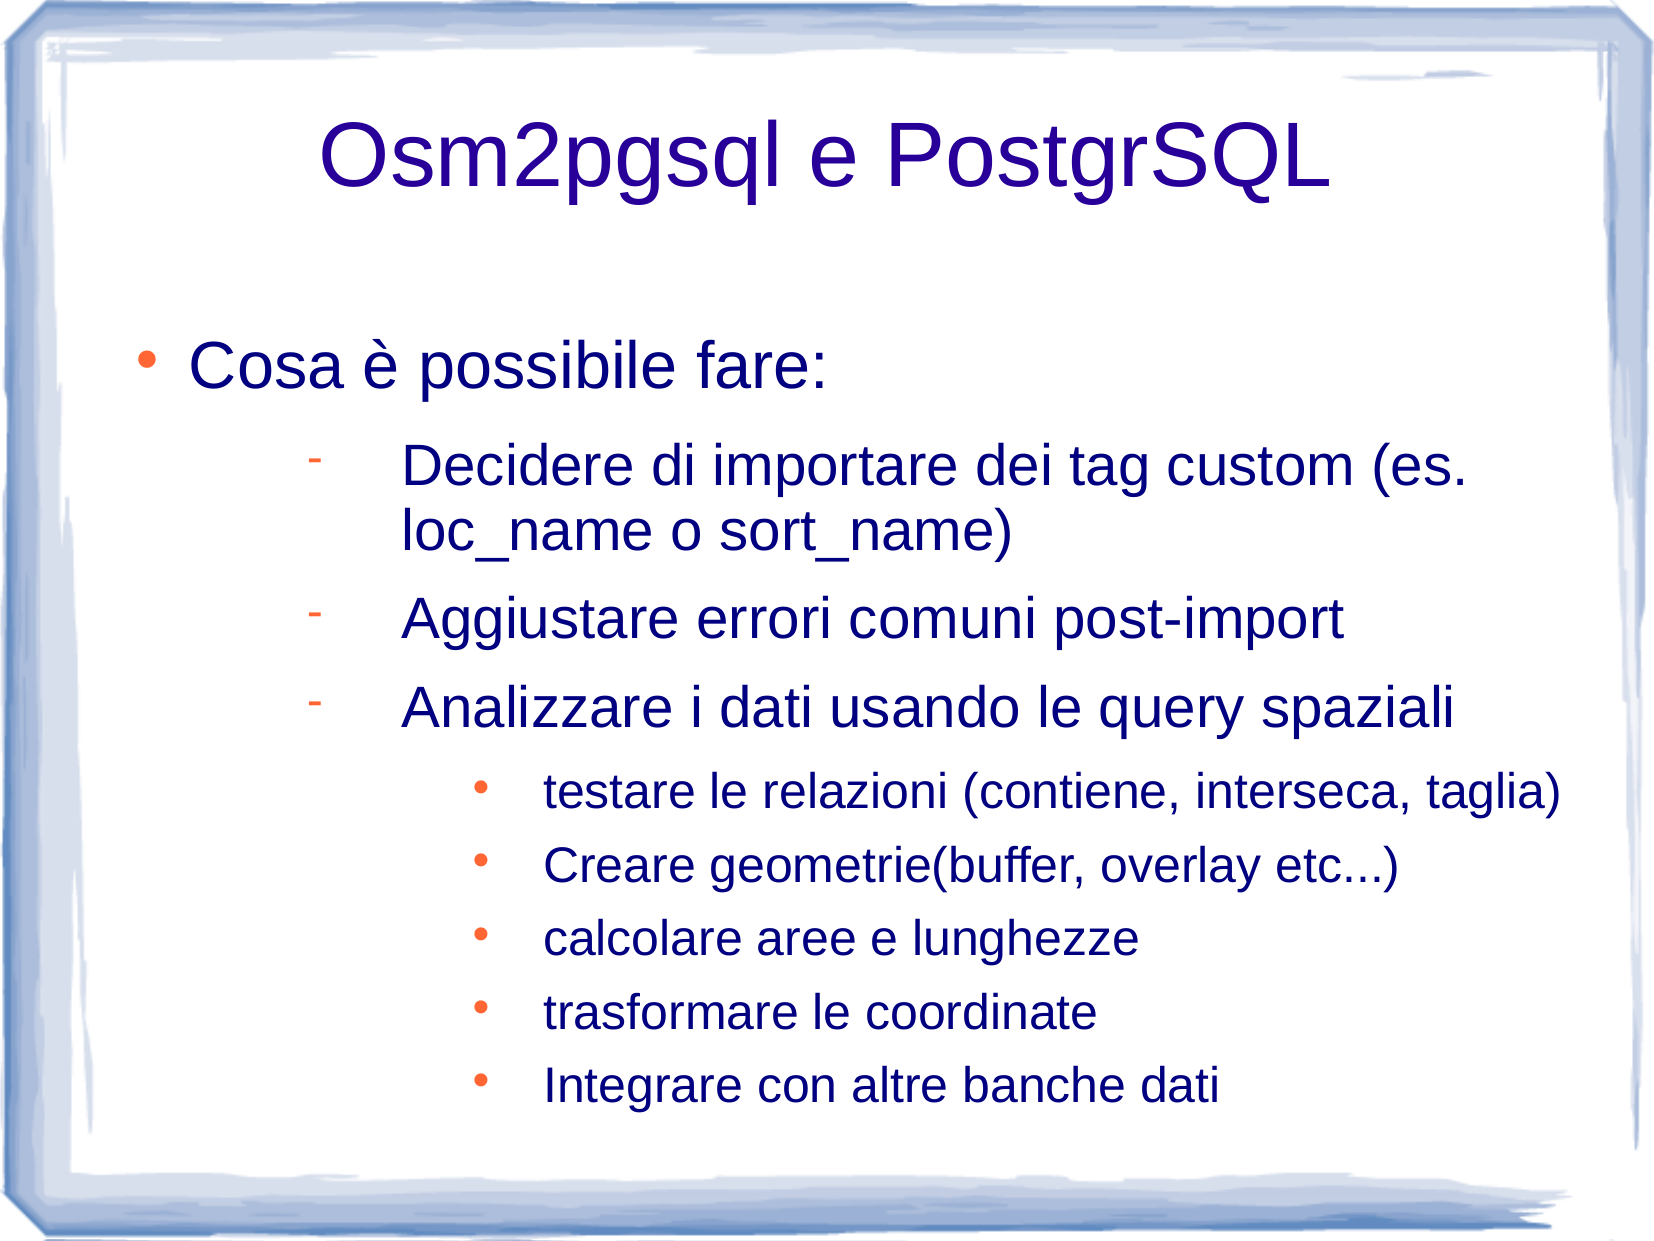

# Osm2pgsql e PostgrSQL
Cosa è possibile fare:
Decidere di importare dei tag custom (es. loc_name o sort_name)
Aggiustare errori comuni post-import
Analizzare i dati usando le query spaziali
testare le relazioni (contiene, interseca, taglia)
Creare geometrie(buffer, overlay etc...)
calcolare aree e lunghezze
trasformare le coordinate
Integrare con altre banche dati